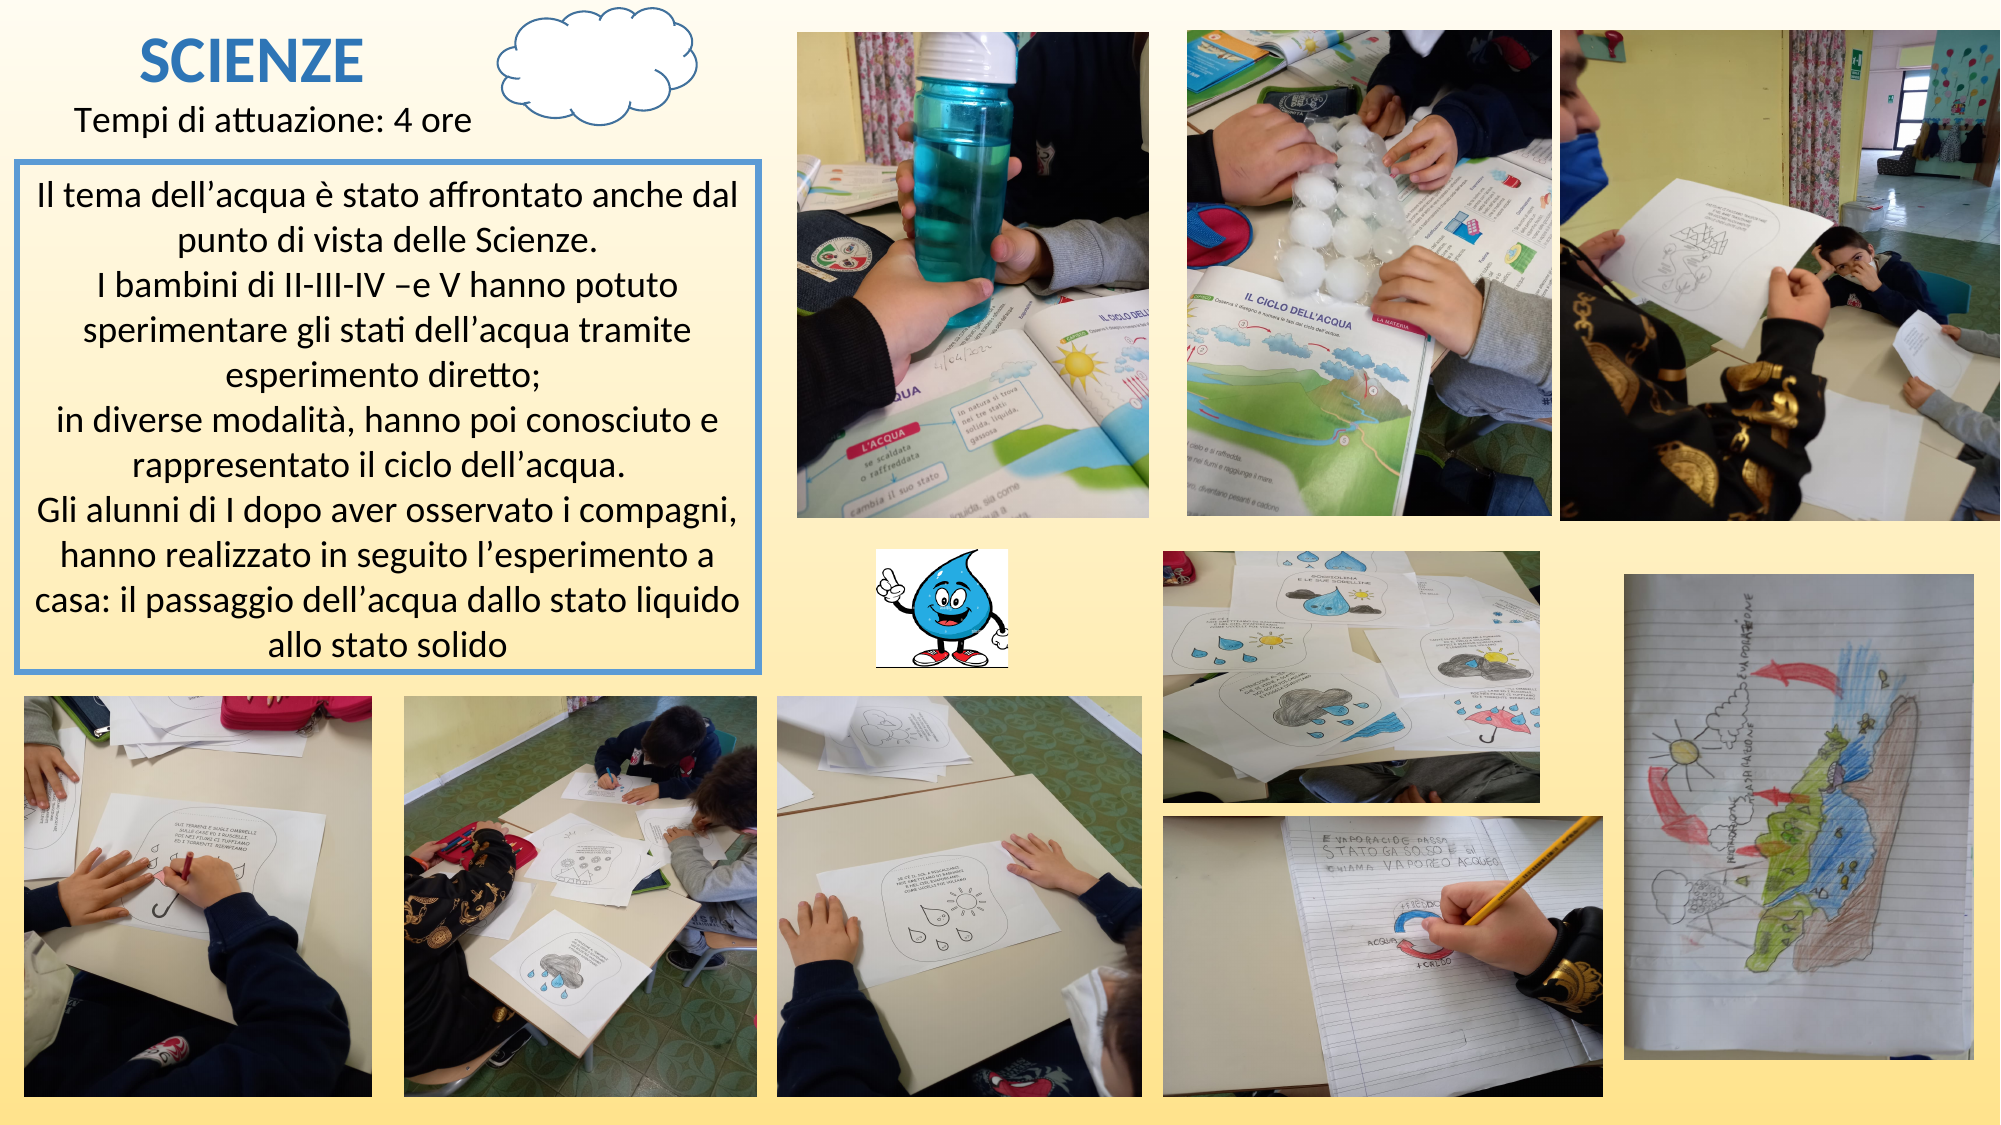

SCIENZE
 Tempi di attuazione: 4 ore
Il tema dell’acqua è stato affrontato anche dal punto di vista delle Scienze.
I bambini di II-III-IV –e V hanno potuto sperimentare gli stati dell’acqua tramite esperimento diretto;
in diverse modalità, hanno poi conosciuto e rappresentato il ciclo dell’acqua.
Gli alunni di I dopo aver osservato i compagni, hanno realizzato in seguito l’esperimento a casa: il passaggio dell’acqua dallo stato liquido allo stato solido